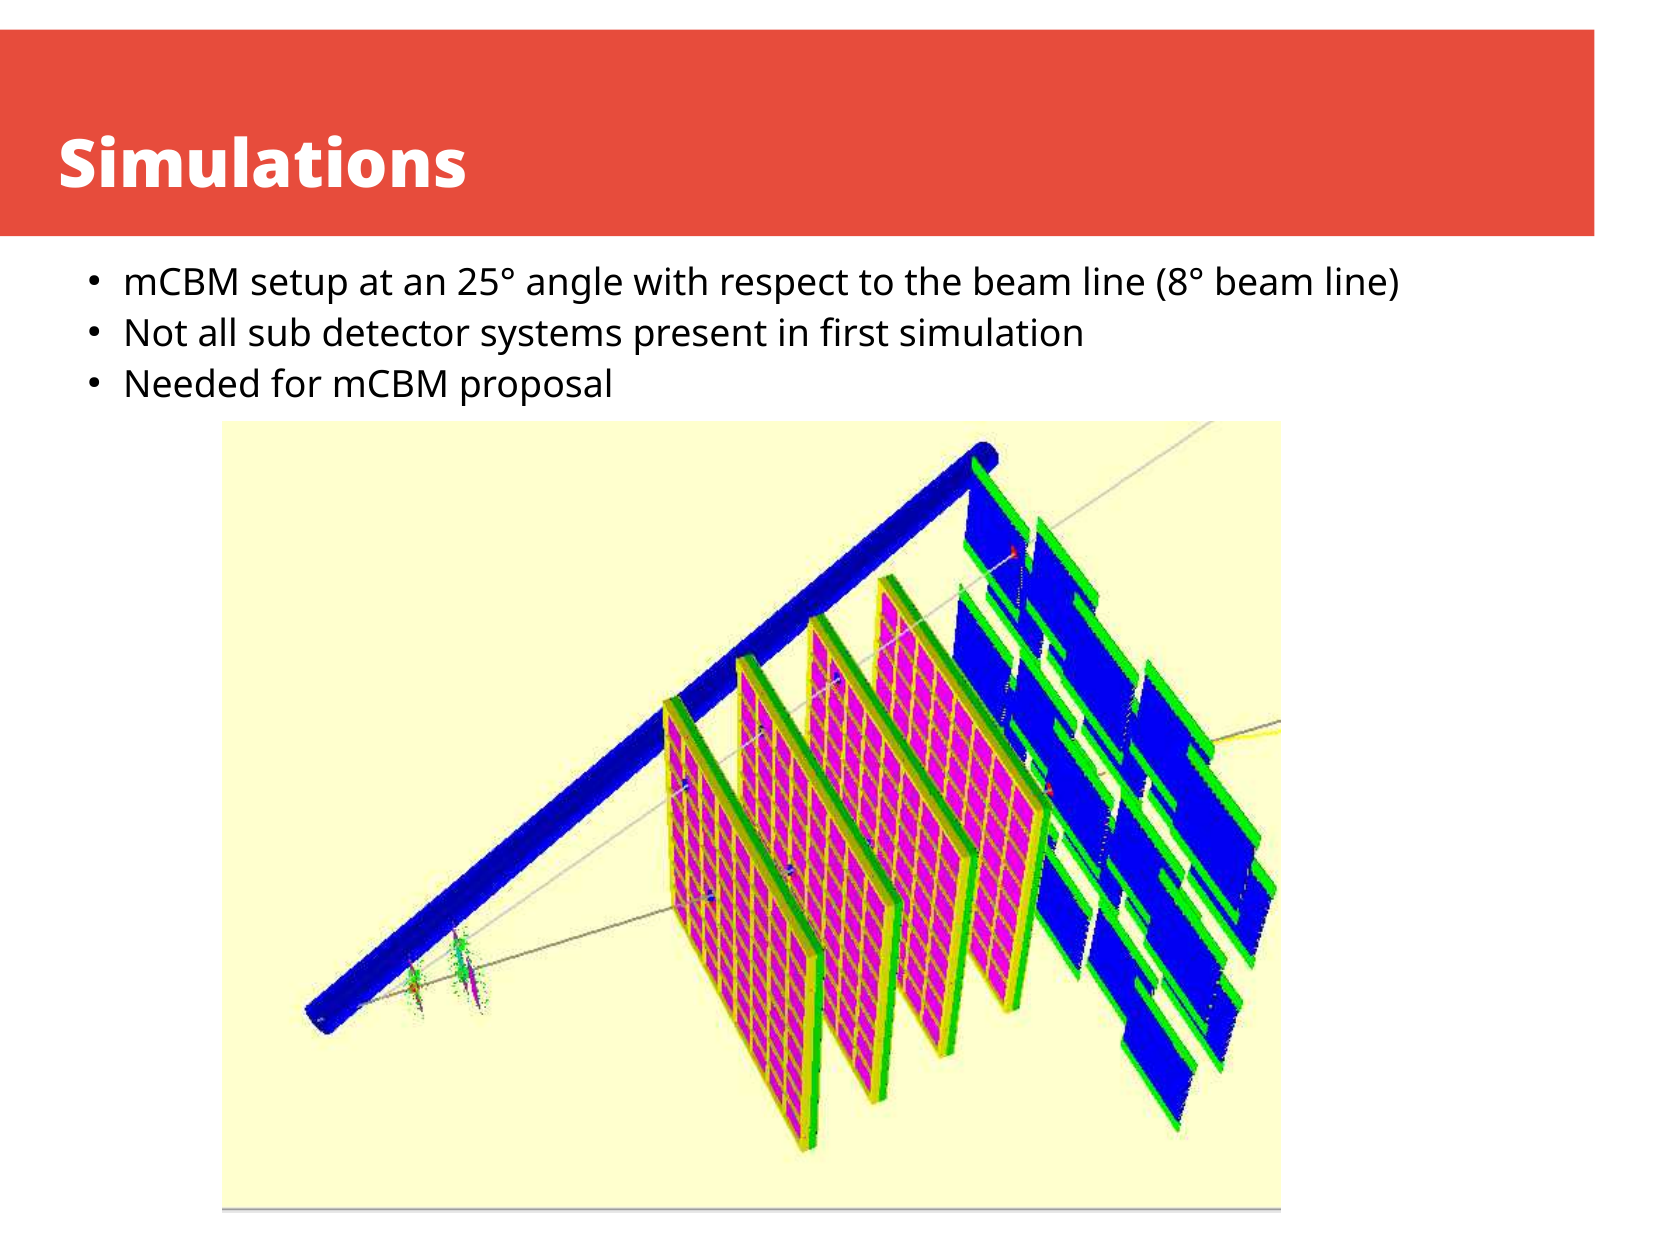

# Simulations
mCBM setup at an 25° angle with respect to the beam line (8° beam line)
Not all sub detector systems present in first simulation
Needed for mCBM proposal